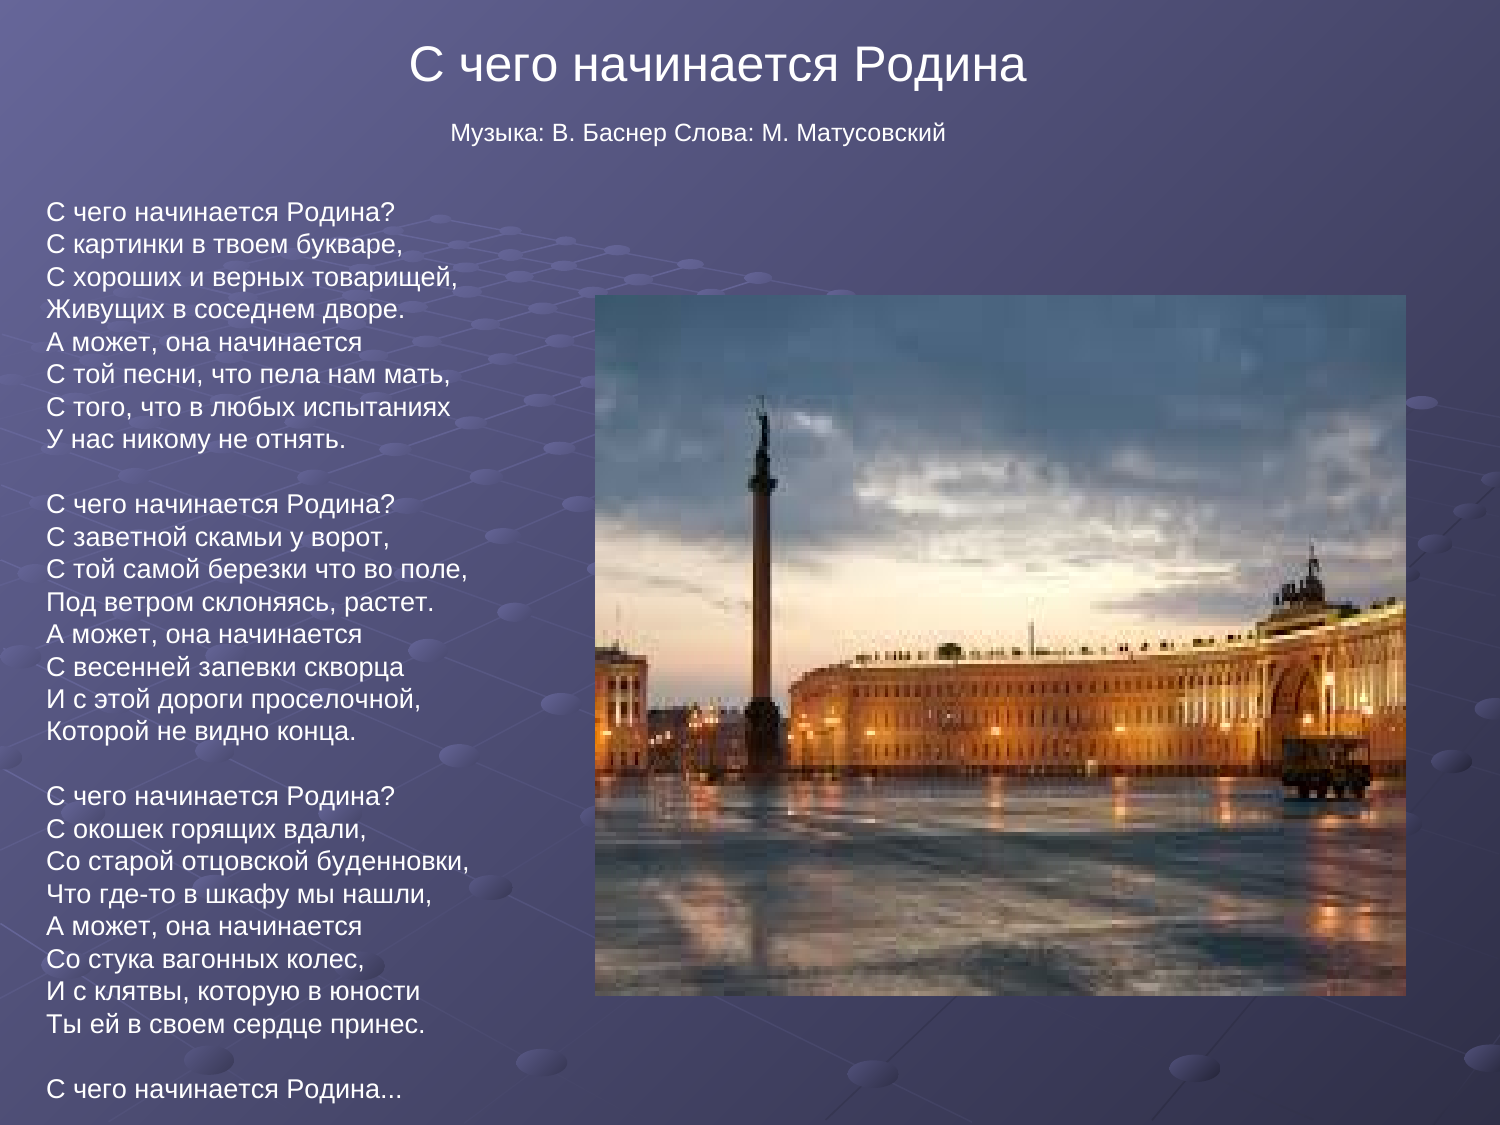

С чего начинается Родина Музыка: В. Баснер Слова: М. Матусовский
#
С чего начинается Родина?
С картинки в твоем букваре,
С хороших и верных товарищей,
Живущих в соседнем дворе.
А может, она начинается
С той песни, что пела нам мать,
С того, что в любых испытаниях
У нас никому не отнять.
С чего начинается Родина?
С заветной скамьи у ворот,
С той самой березки что во поле,
Под ветром склоняясь, растет.
А может, она начинается
С весенней запевки скворца
И с этой дороги проселочной,
Которой не видно конца.
С чего начинается Родина?
С окошек горящих вдали,
Со старой отцовской буденновки,
Что где-то в шкафу мы нашли,
А может, она начинается
Со стука вагонных колес,
И с клятвы, которую в юности
Ты ей в своем сердце принес.
С чего начинается Родина...